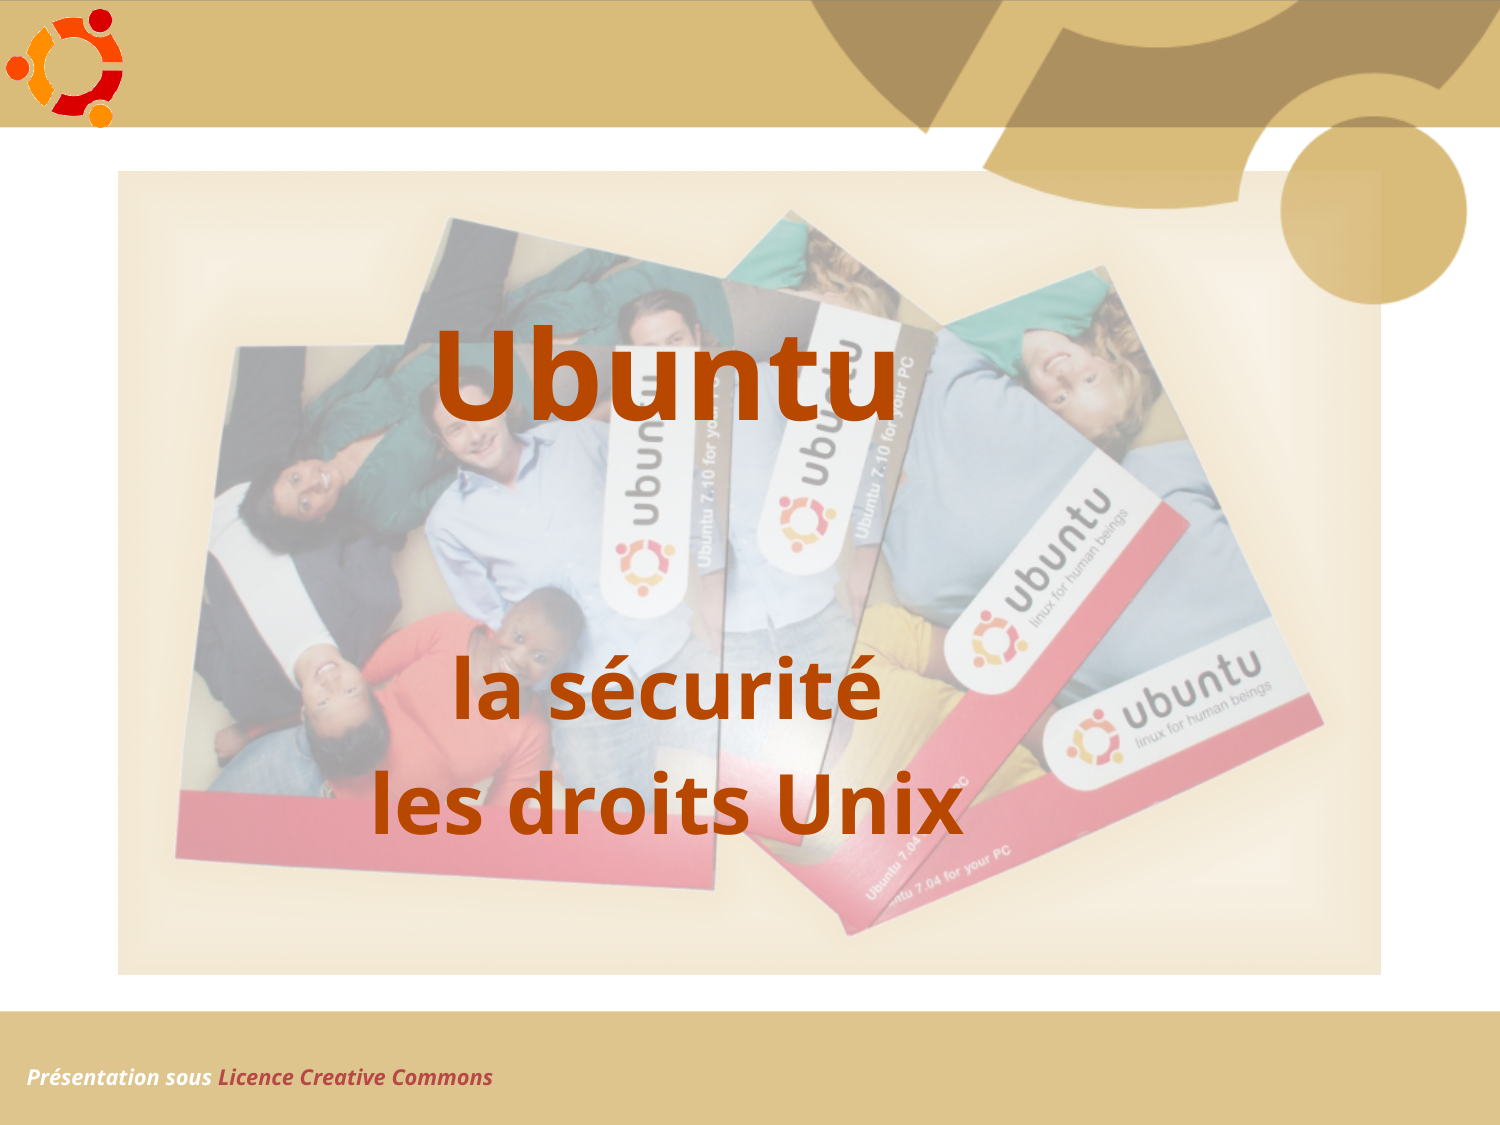

# Ubuntu la sécurité les droits Unix